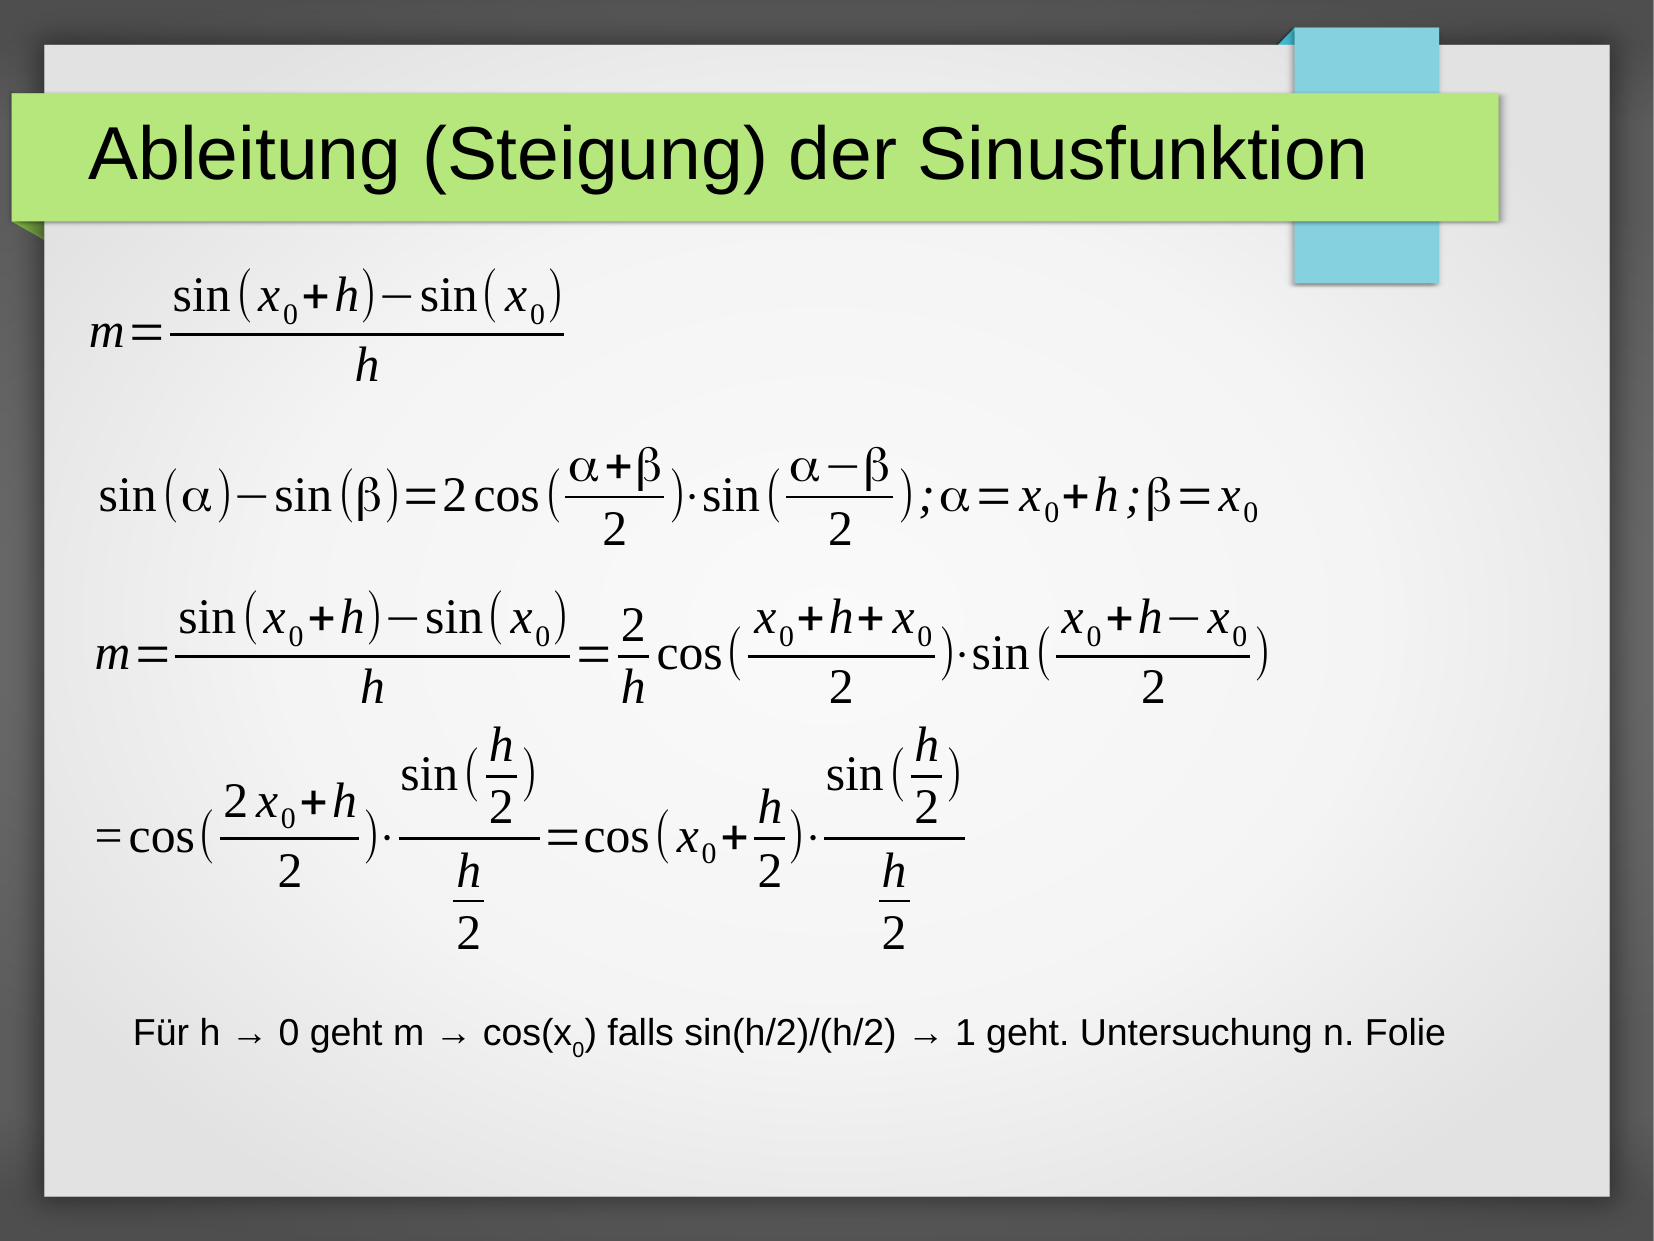

# Ableitung (Steigung) der Sinusfunktion
Für h → 0 geht m → cos(x0) falls sin(h/2)/(h/2) → 1 geht. Untersuchung n. Folie